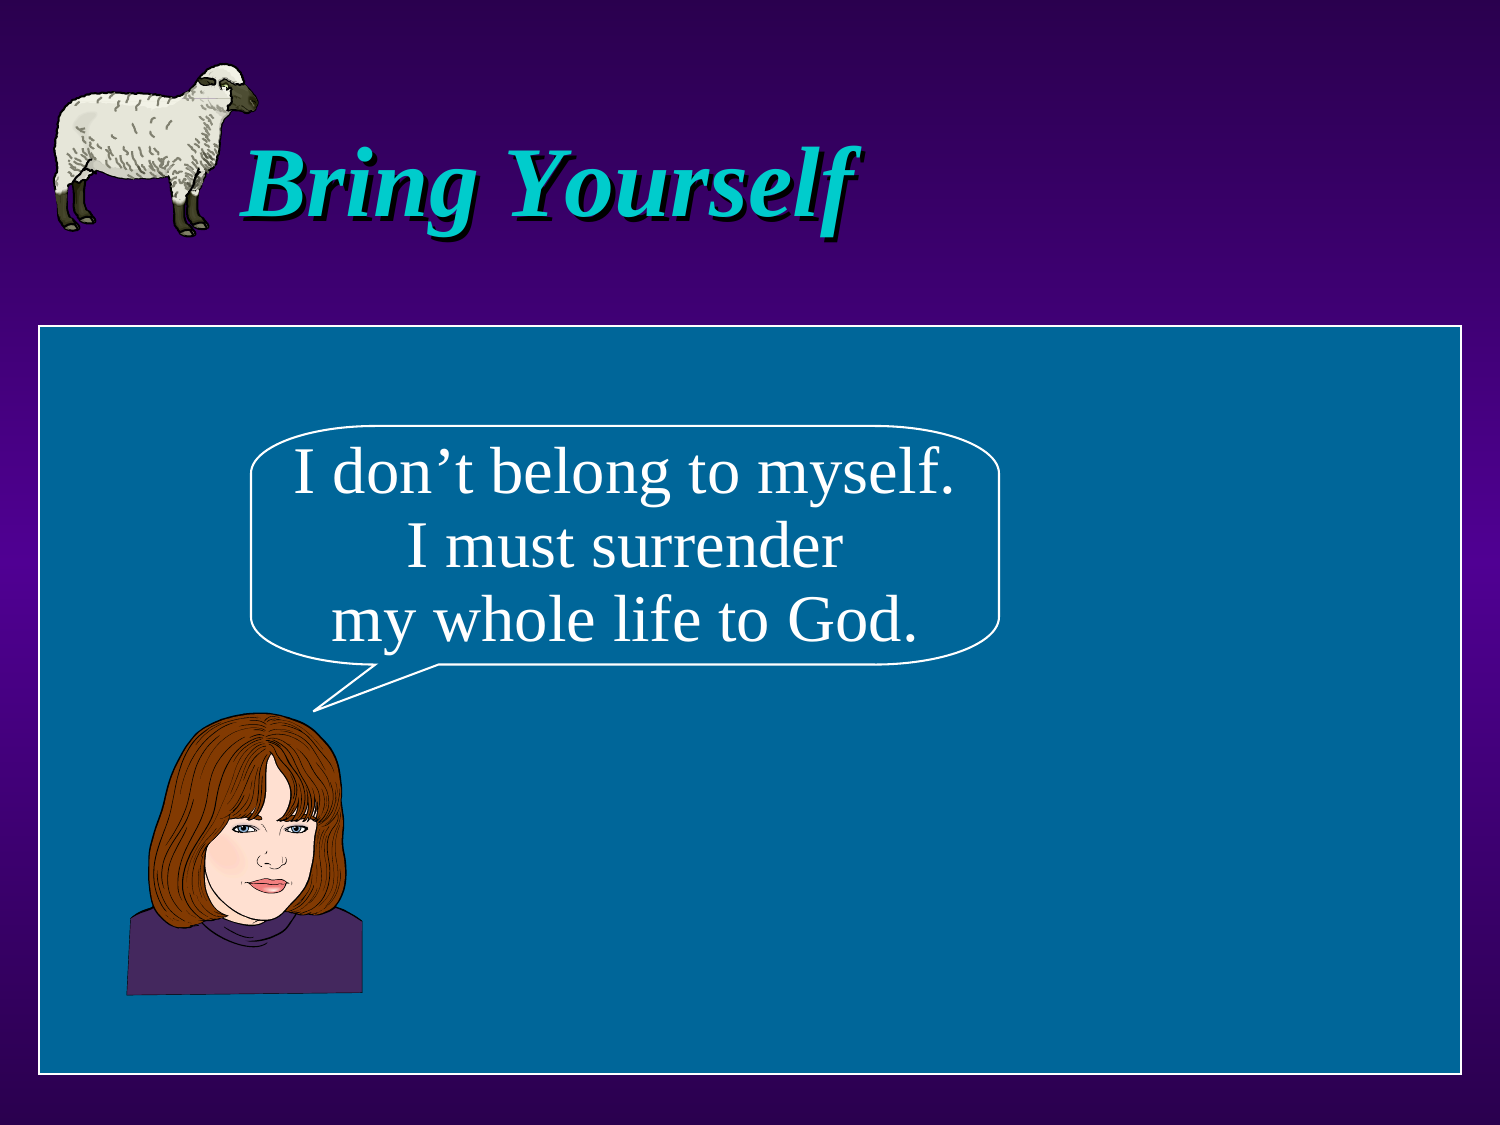

# Bring Yourself
I don’t belong to myself.
I must surrender
my whole life to God.